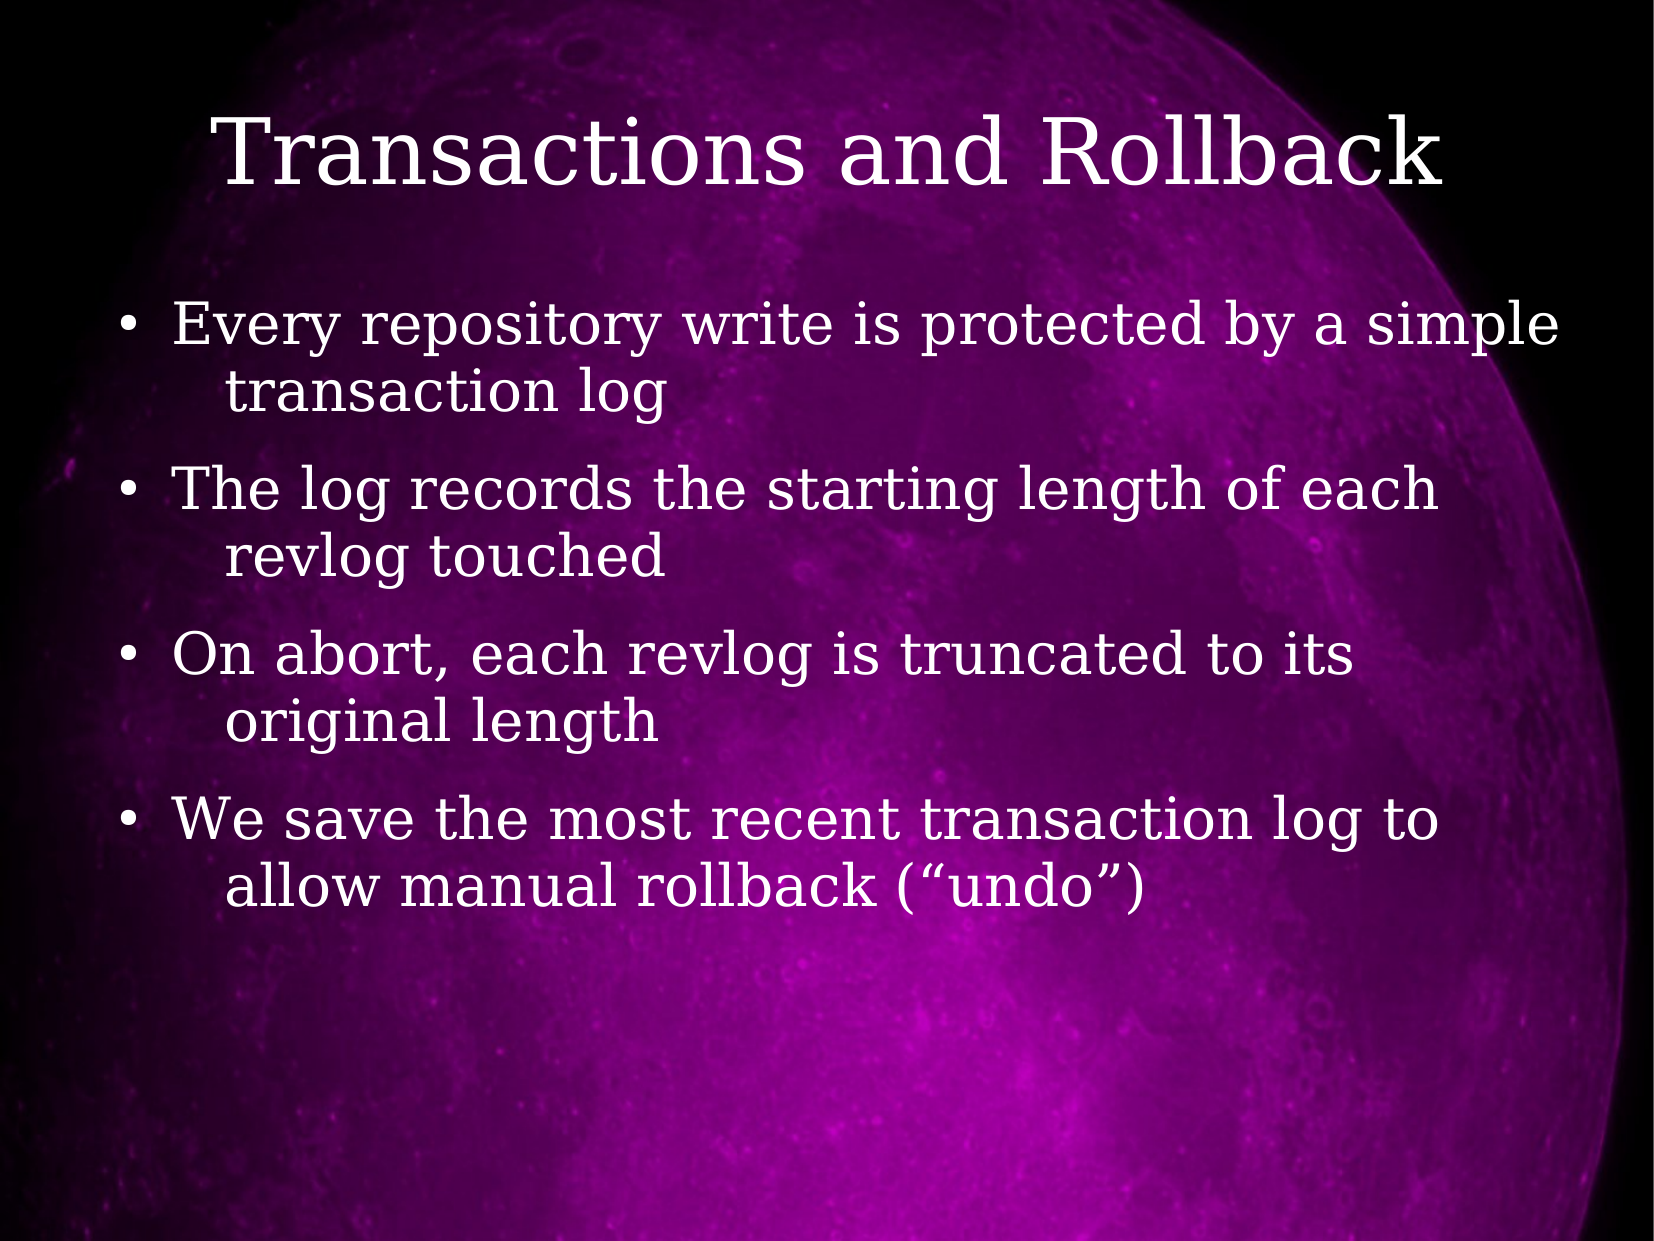

# Transactions and Rollback
Every repository write is protected by a simple transaction log
The log records the starting length of each revlog touched
On abort, each revlog is truncated to its original length
We save the most recent transaction log to allow manual rollback (“undo”)